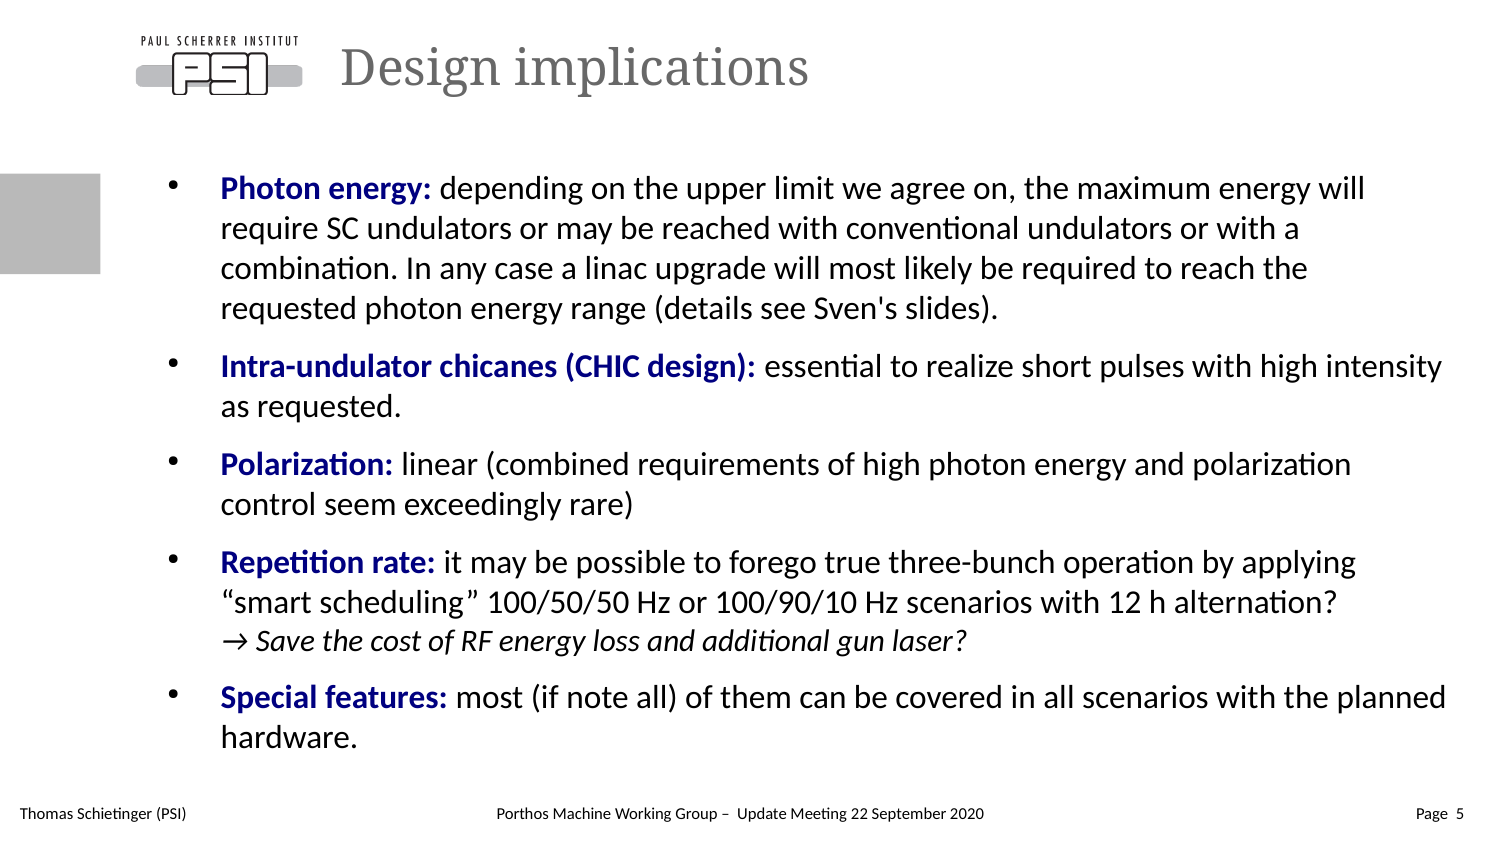

# Design implications
Photon energy: depending on the upper limit we agree on, the maximum energy will require SC undulators or may be reached with conventional undulators or with a combination. In any case a linac upgrade will most likely be required to reach the requested photon energy range (details see Sven's slides).
Intra-undulator chicanes (CHIC design): essential to realize short pulses with high intensity as requested.
Polarization: linear (combined requirements of high photon energy and polarization control seem exceedingly rare)
Repetition rate: it may be possible to forego true three-bunch operation by applying “smart scheduling” 100/50/50 Hz or 100/90/10 Hz scenarios with 12 h alternation?
→ Save the cost of RF energy loss and additional gun laser?
Special features: most (if note all) of them can be covered in all scenarios with the planned hardware.